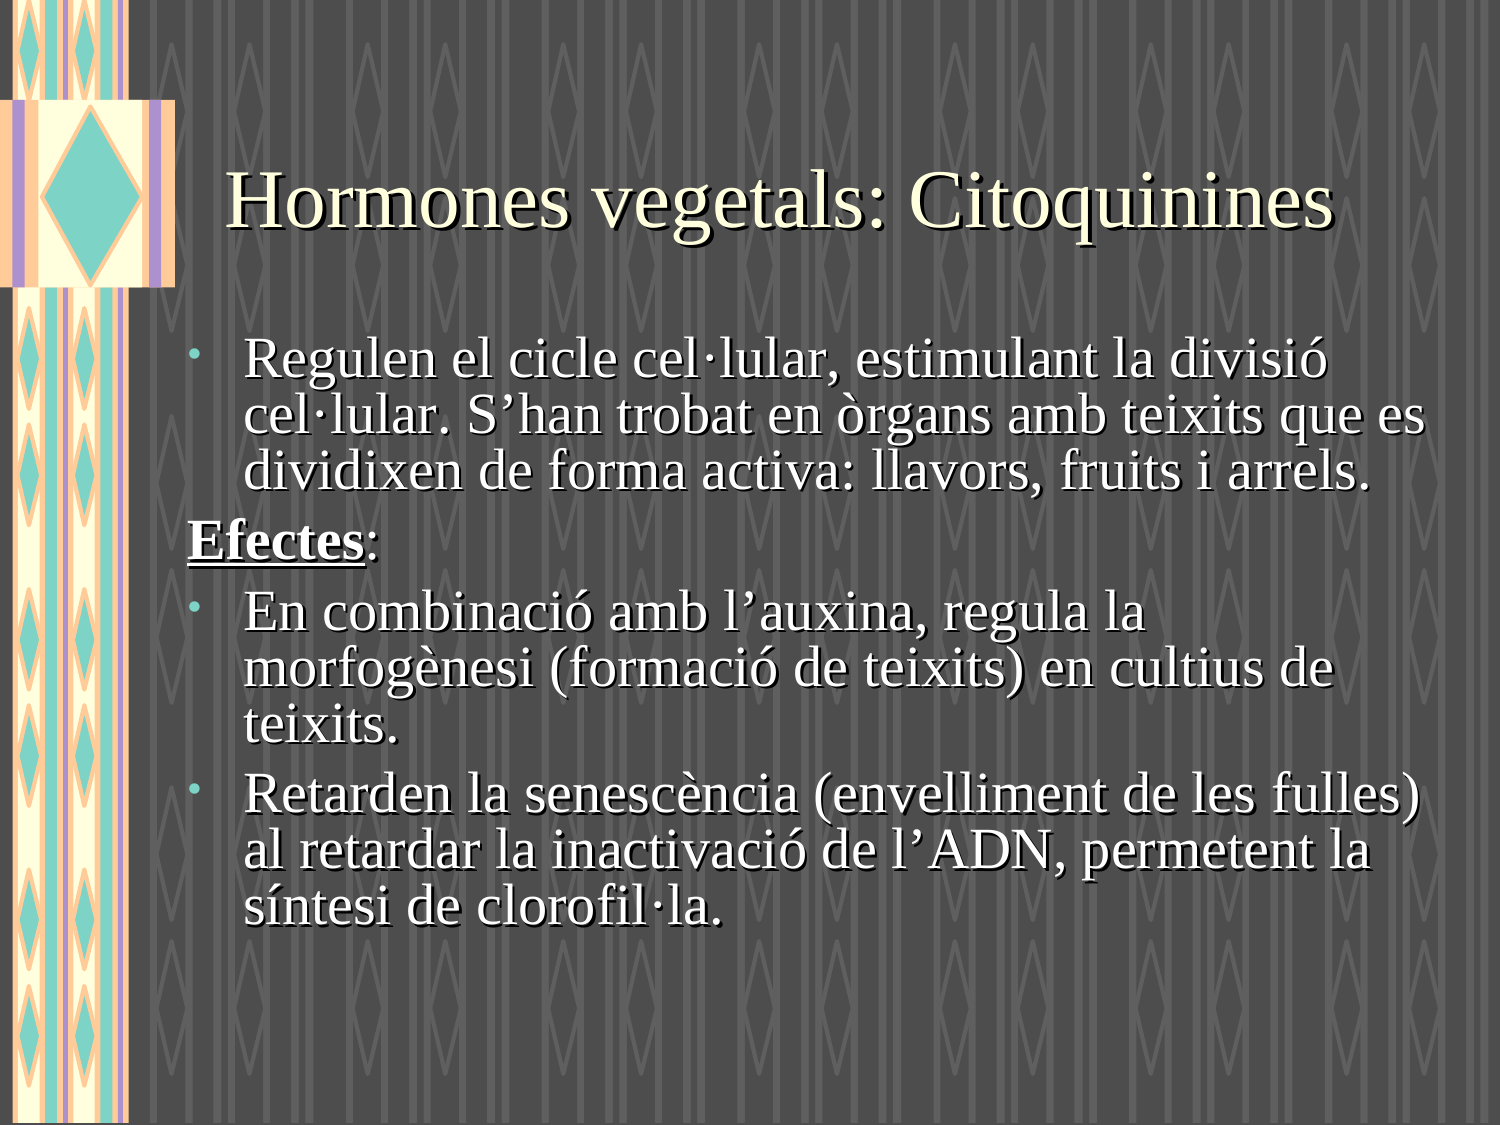

# Hormones vegetals: Citoquinines
Regulen el cicle cel·lular, estimulant la divisió cel·lular. S’han trobat en òrgans amb teixits que es dividixen de forma activa: llavors, fruits i arrels.
Efectes:
En combinació amb l’auxina, regula la morfogènesi (formació de teixits) en cultius de teixits.
Retarden la senescència (envelliment de les fulles) al retardar la inactivació de l’ADN, permetent la síntesi de clorofil·la.